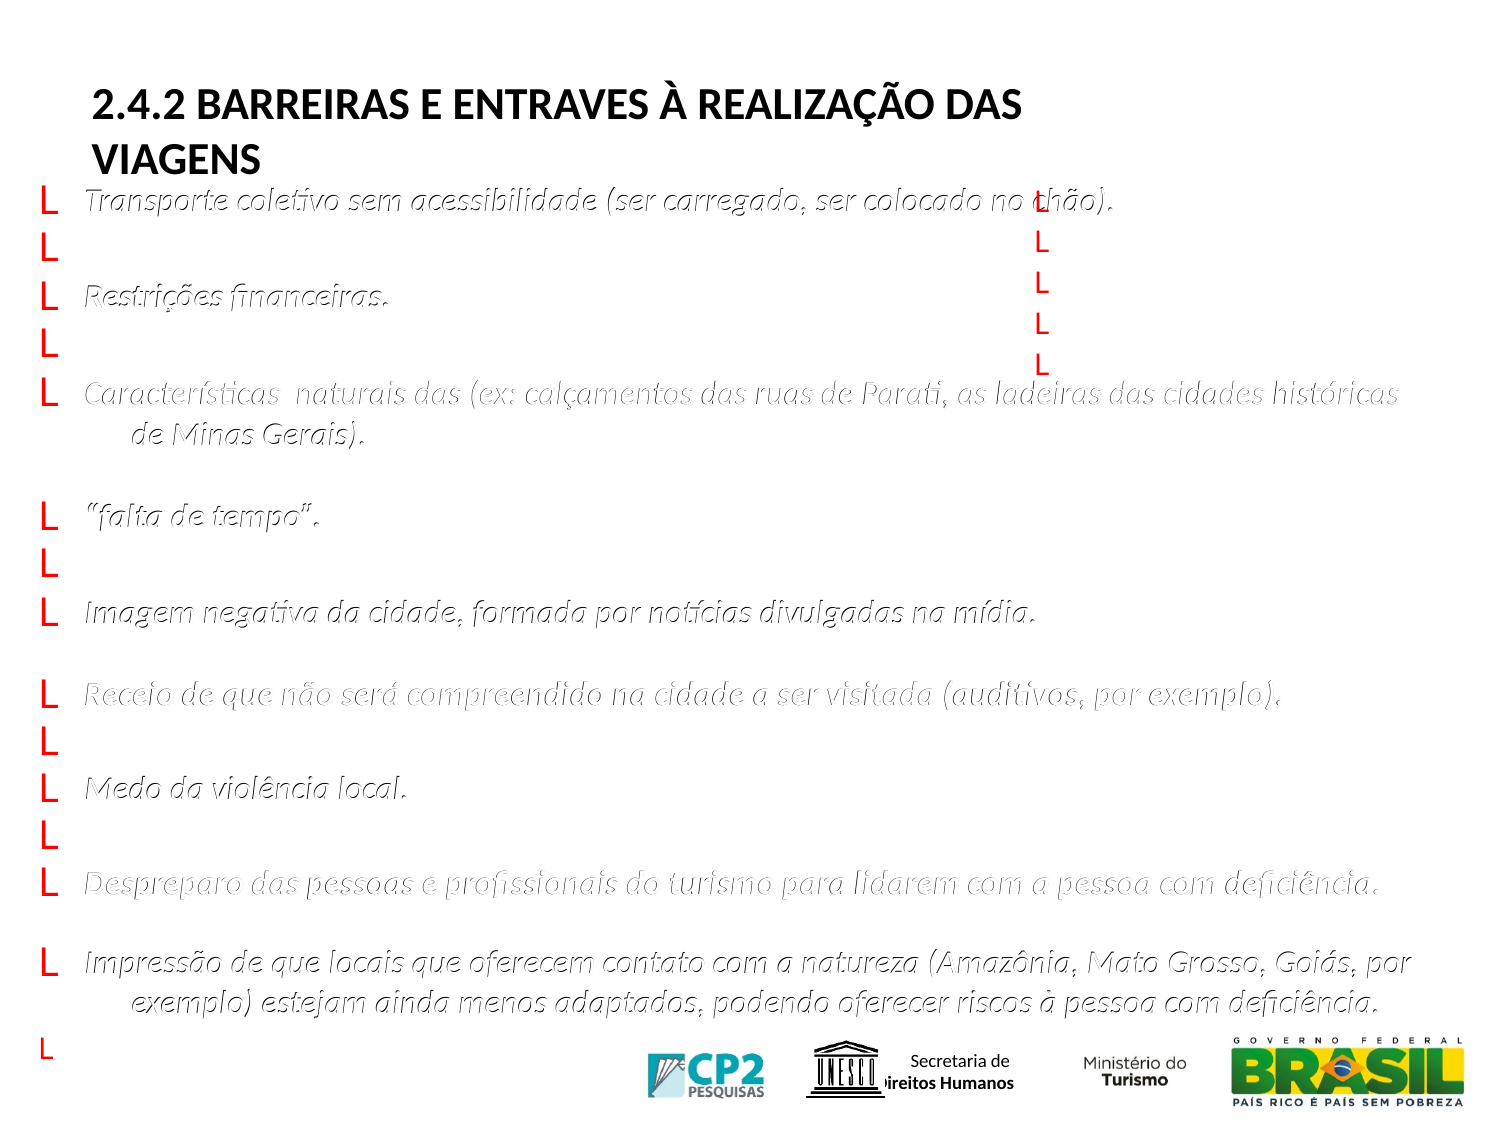

2.4.2 Barreiras e entraves à realização das viagens
Transporte coletivo sem acessibilidade (ser carregado, ser colocado no chão).
Restrições financeiras.
Características naturais das (ex: calçamentos das ruas de Parati, as ladeiras das cidades históricas de Minas Gerais).
“falta de tempo”.
Imagem negativa da cidade, formada por notícias divulgadas na mídia.
Receio de que não será compreendido na cidade a ser visitada (auditivos, por exemplo).
Medo da violência local.
Despreparo das pessoas e profissionais do turismo para lidarem com a pessoa com deficiência.
Impressão de que locais que oferecem contato com a natureza (Amazônia, Mato Grosso, Goiás, por exemplo) estejam ainda menos adaptados, podendo oferecer riscos à pessoa com deficiência.